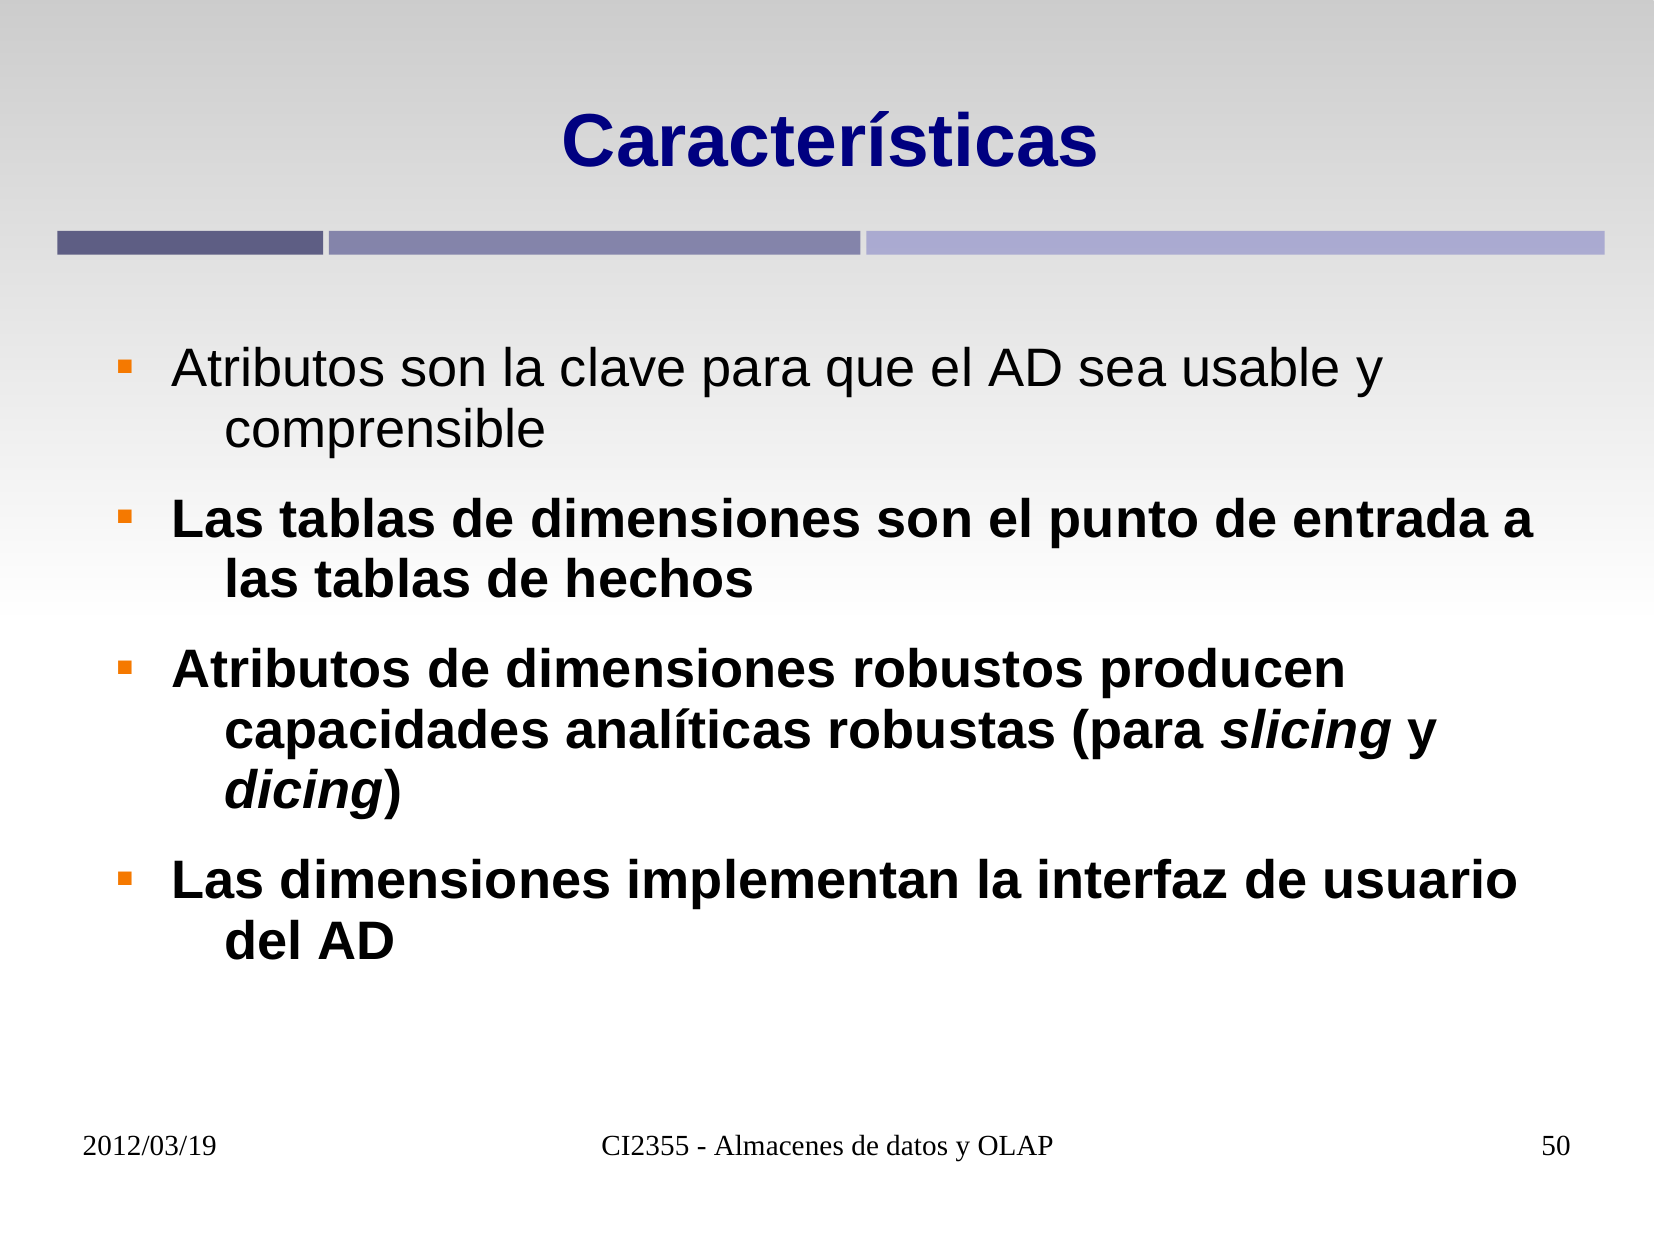

# Características
Atributos son la clave para que el AD sea usable y comprensible
Las tablas de dimensiones son el punto de entrada a las tablas de hechos
Atributos de dimensiones robustos producen capacidades analíticas robustas (para slicing y dicing)
Las dimensiones implementan la interfaz de usuario del AD
2012/03/19
CI2355 - Almacenes de datos y OLAP
50